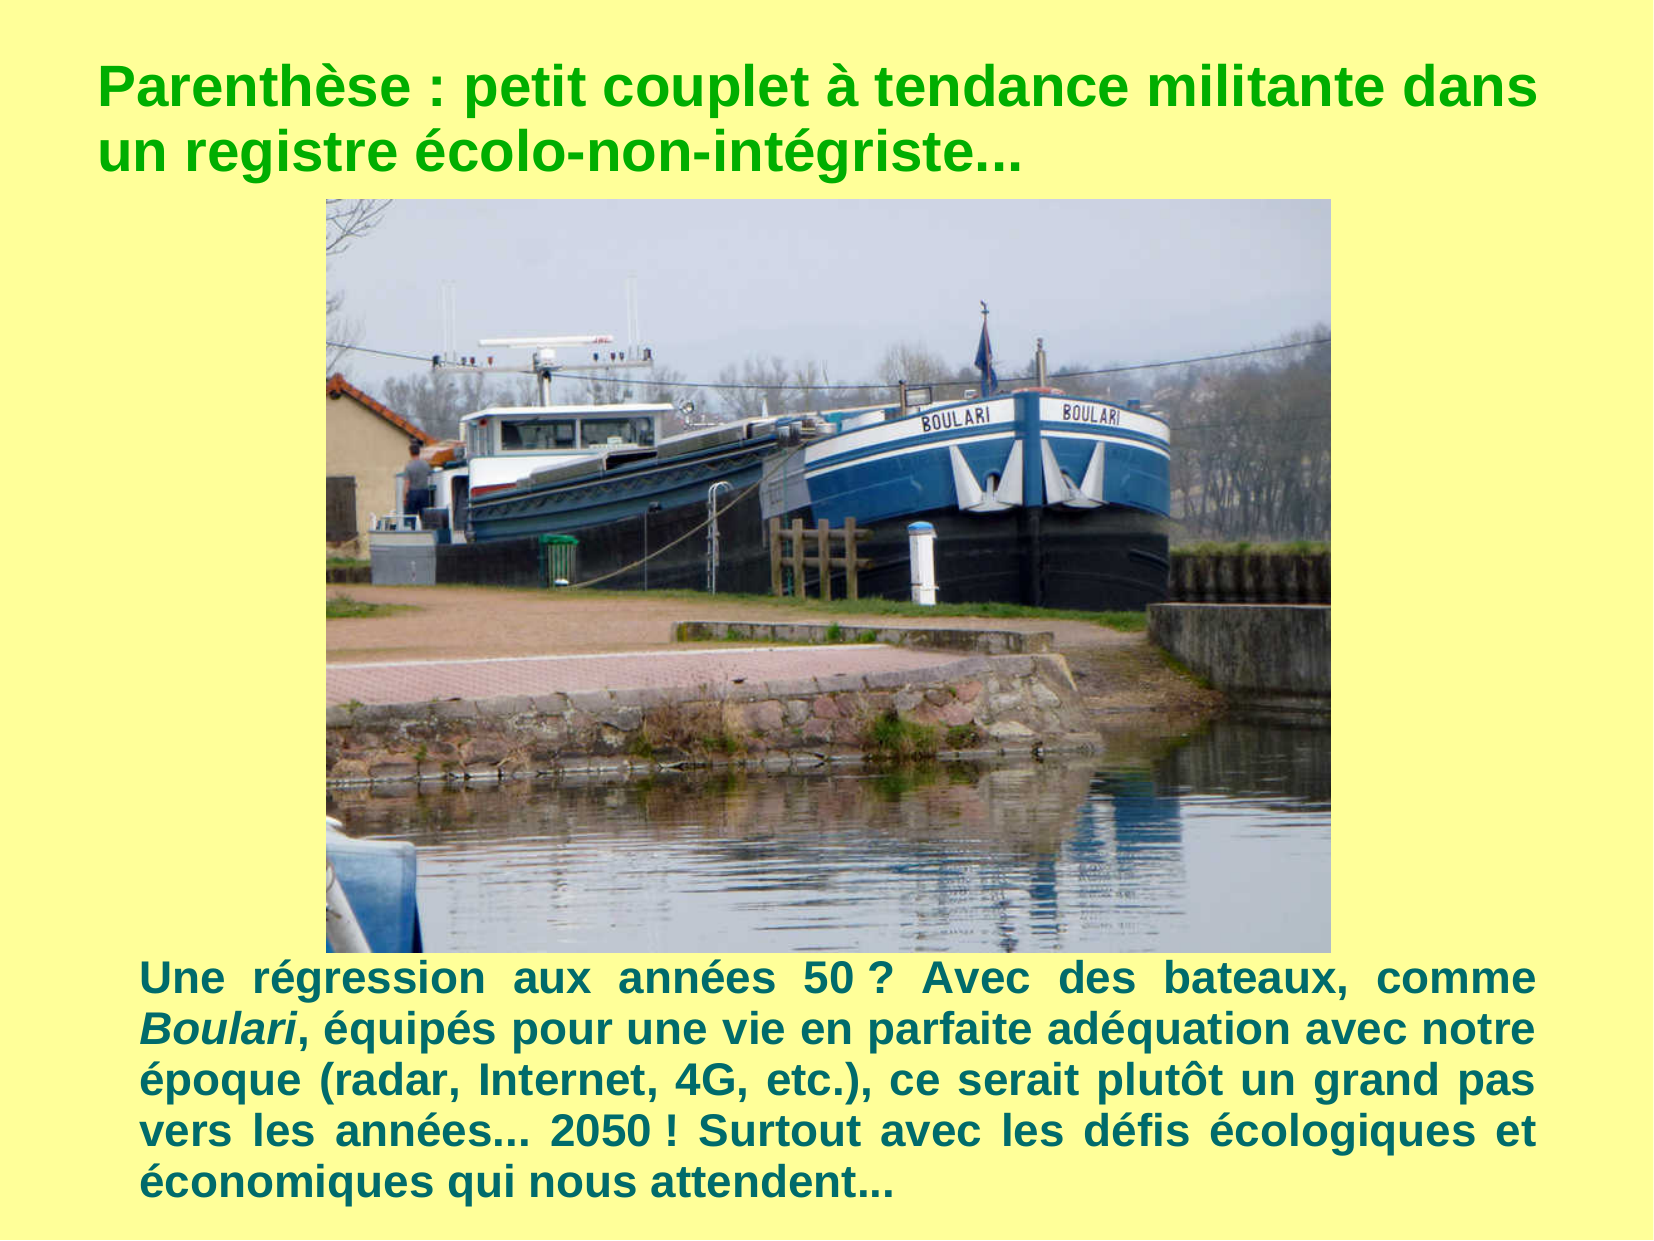

Parenthèse : petit couplet à tendance militante dans un registre écolo-non-intégriste...
Une régression aux années 50 ? Avec des bateaux, comme Boulari, équipés pour une vie en parfaite adéquation avec notre époque (radar, Internet, 4G, etc.), ce serait plutôt un grand pas vers les années... 2050 ! Surtout avec les défis écologiques et économiques qui nous attendent...